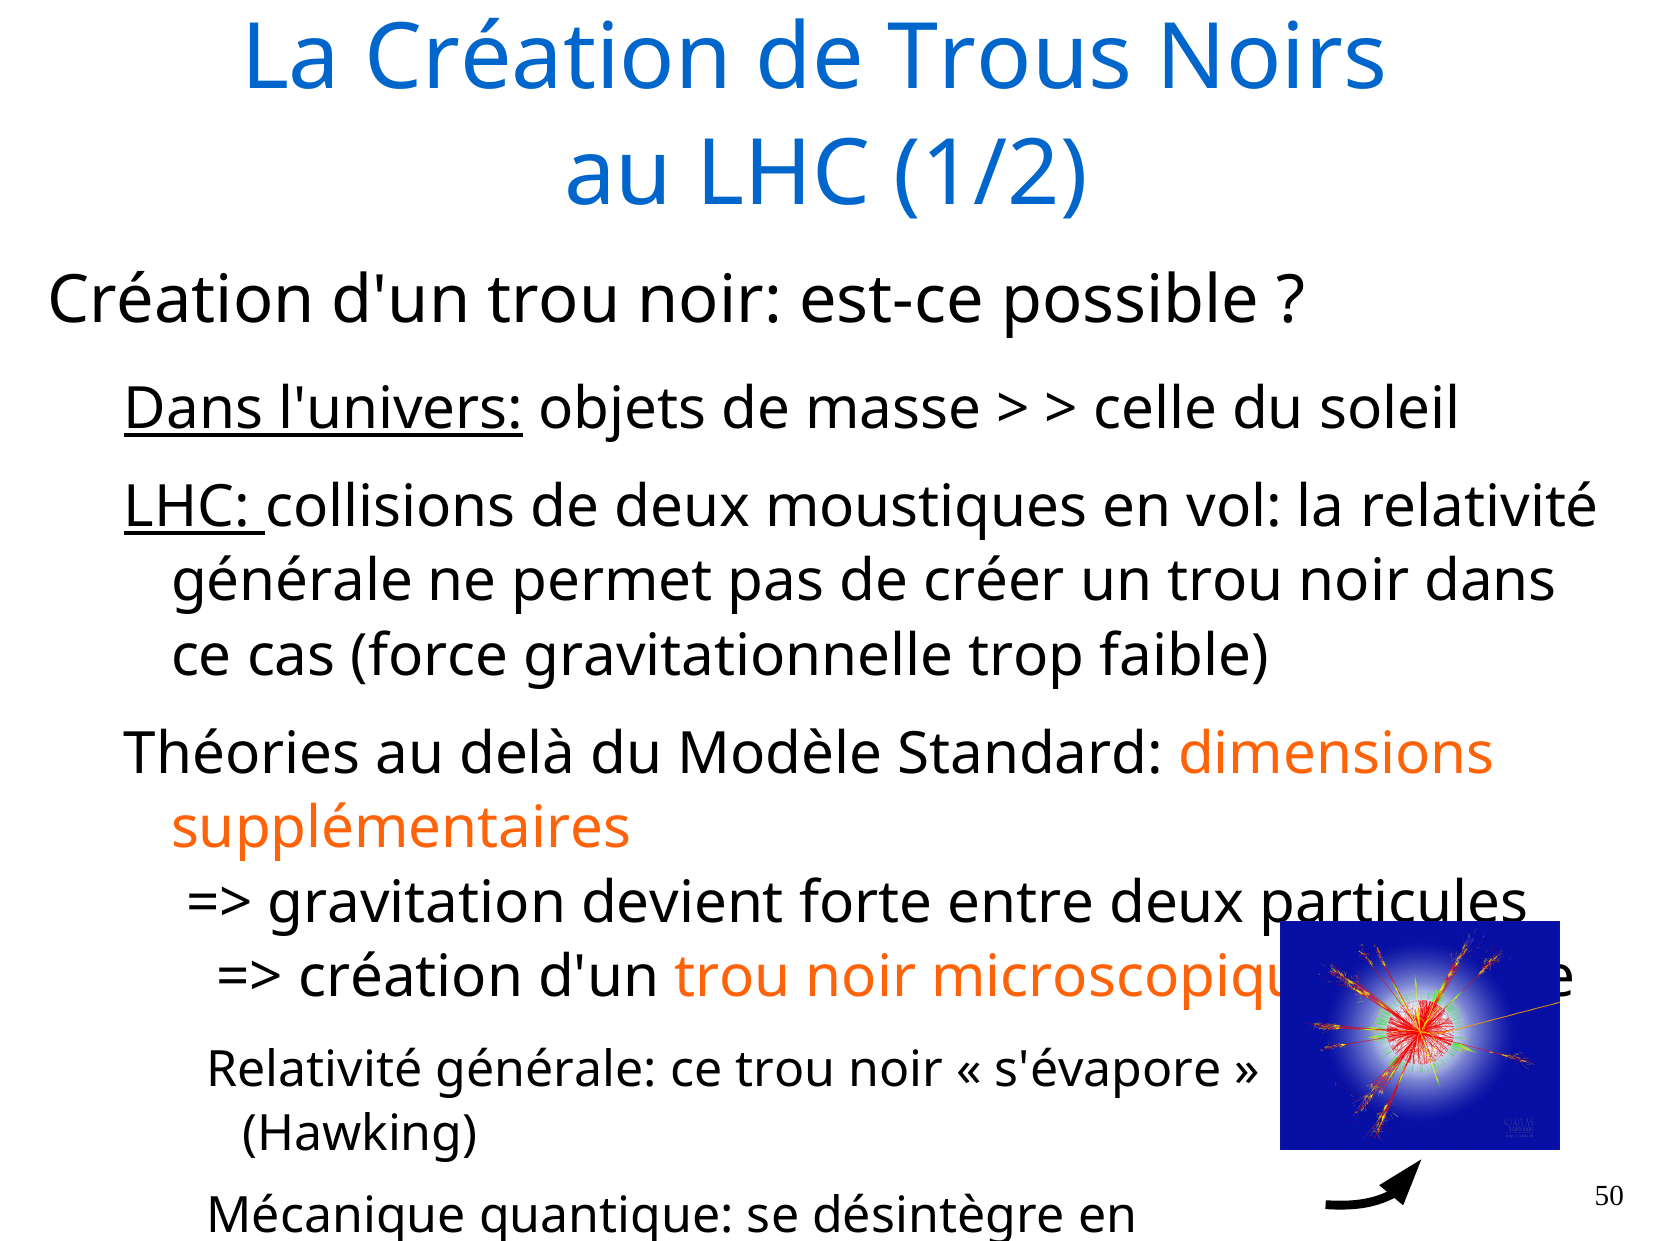

# La Création de Trous Noirs au LHC (1/2)
Création d'un trou noir: est-ce possible ?
Dans l'univers: objets de masse > > celle du soleil
LHC: collisions de deux moustiques en vol: la relativité générale ne permet pas de créer un trou noir dans ce cas (force gravitationnelle trop faible)
Théories au delà du Modèle Standard: dimensions supplémentaires => gravitation devient forte entre deux particules => création d'un trou noir microscopique possible
Relativité générale: ce trou noir « s'évapore » (Hawking)
Mécanique quantique: se désintègre en particules stables
Des événements intéressants à étudier au LHC !
50